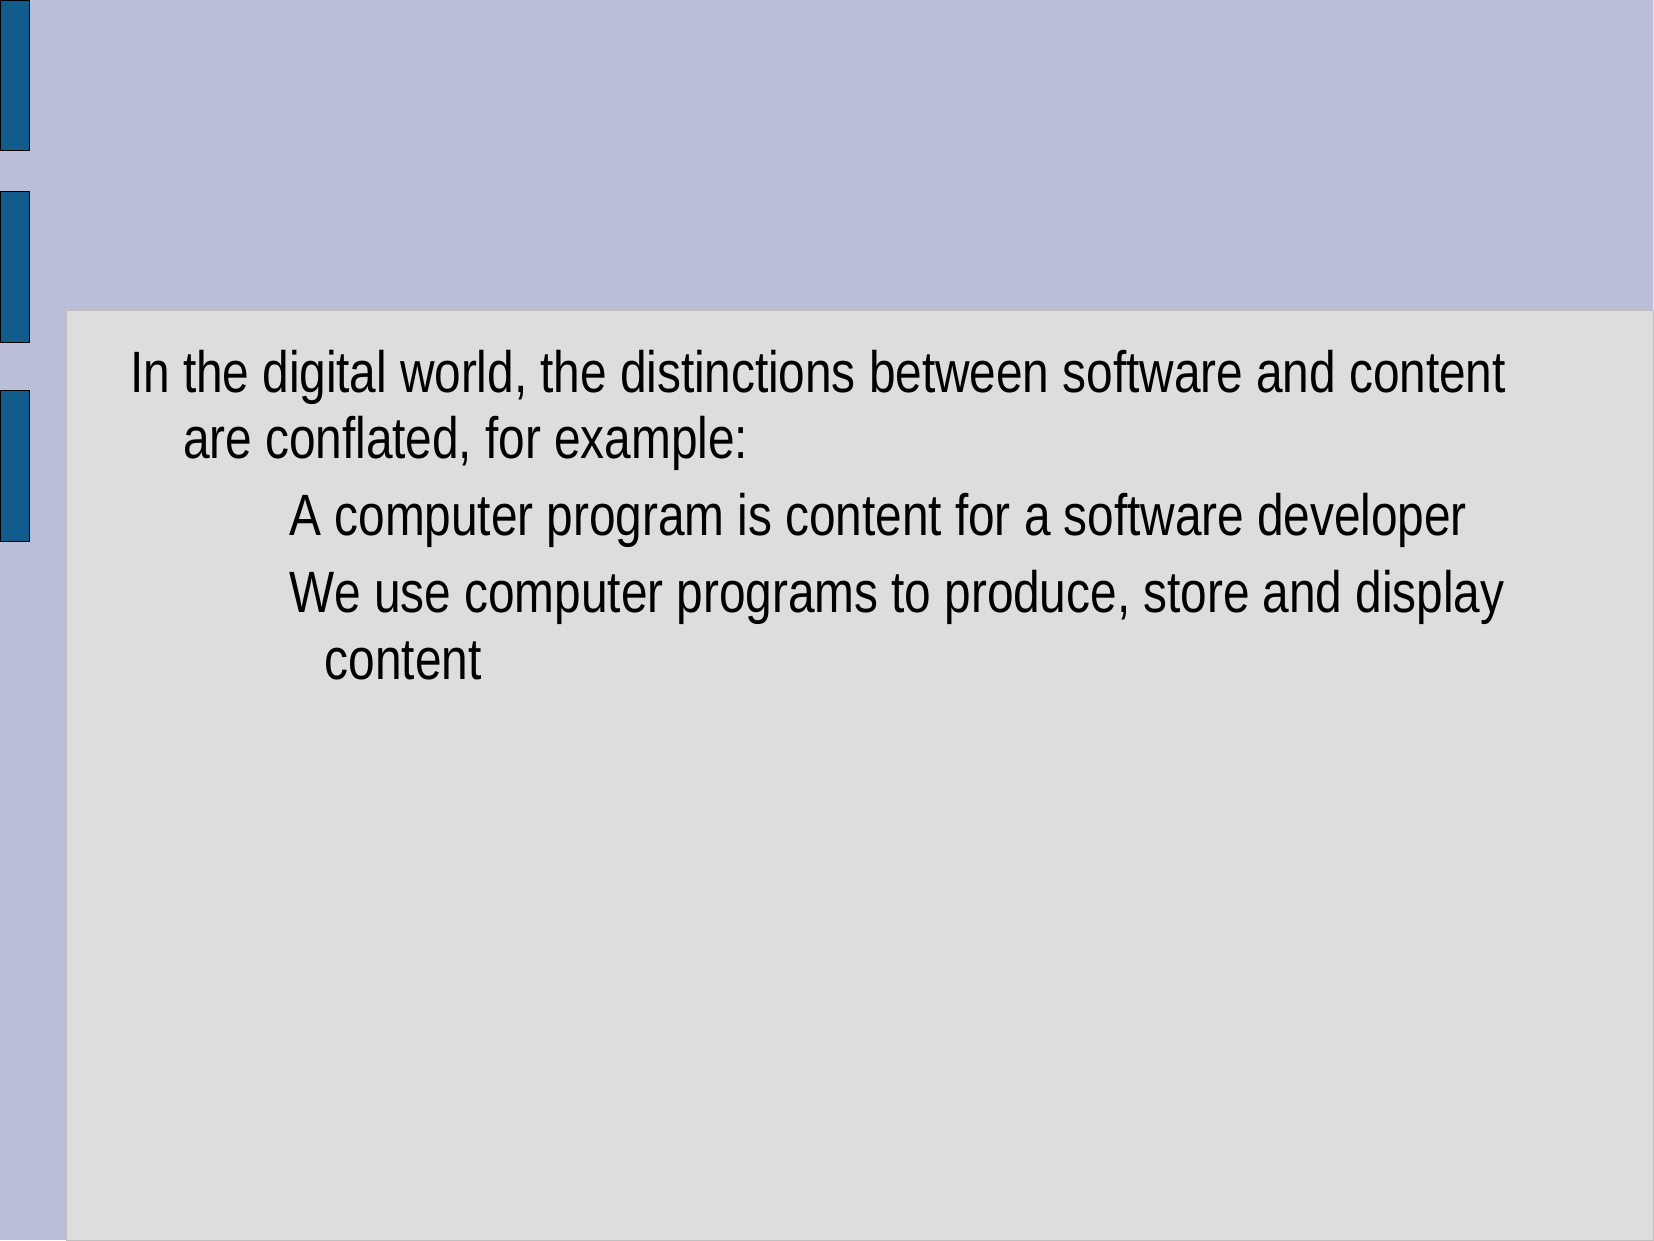

# In the digital world, the distinctions between software and content are conflated, for example:
A computer program is content for a software developer
We use computer programs to produce, store and display content